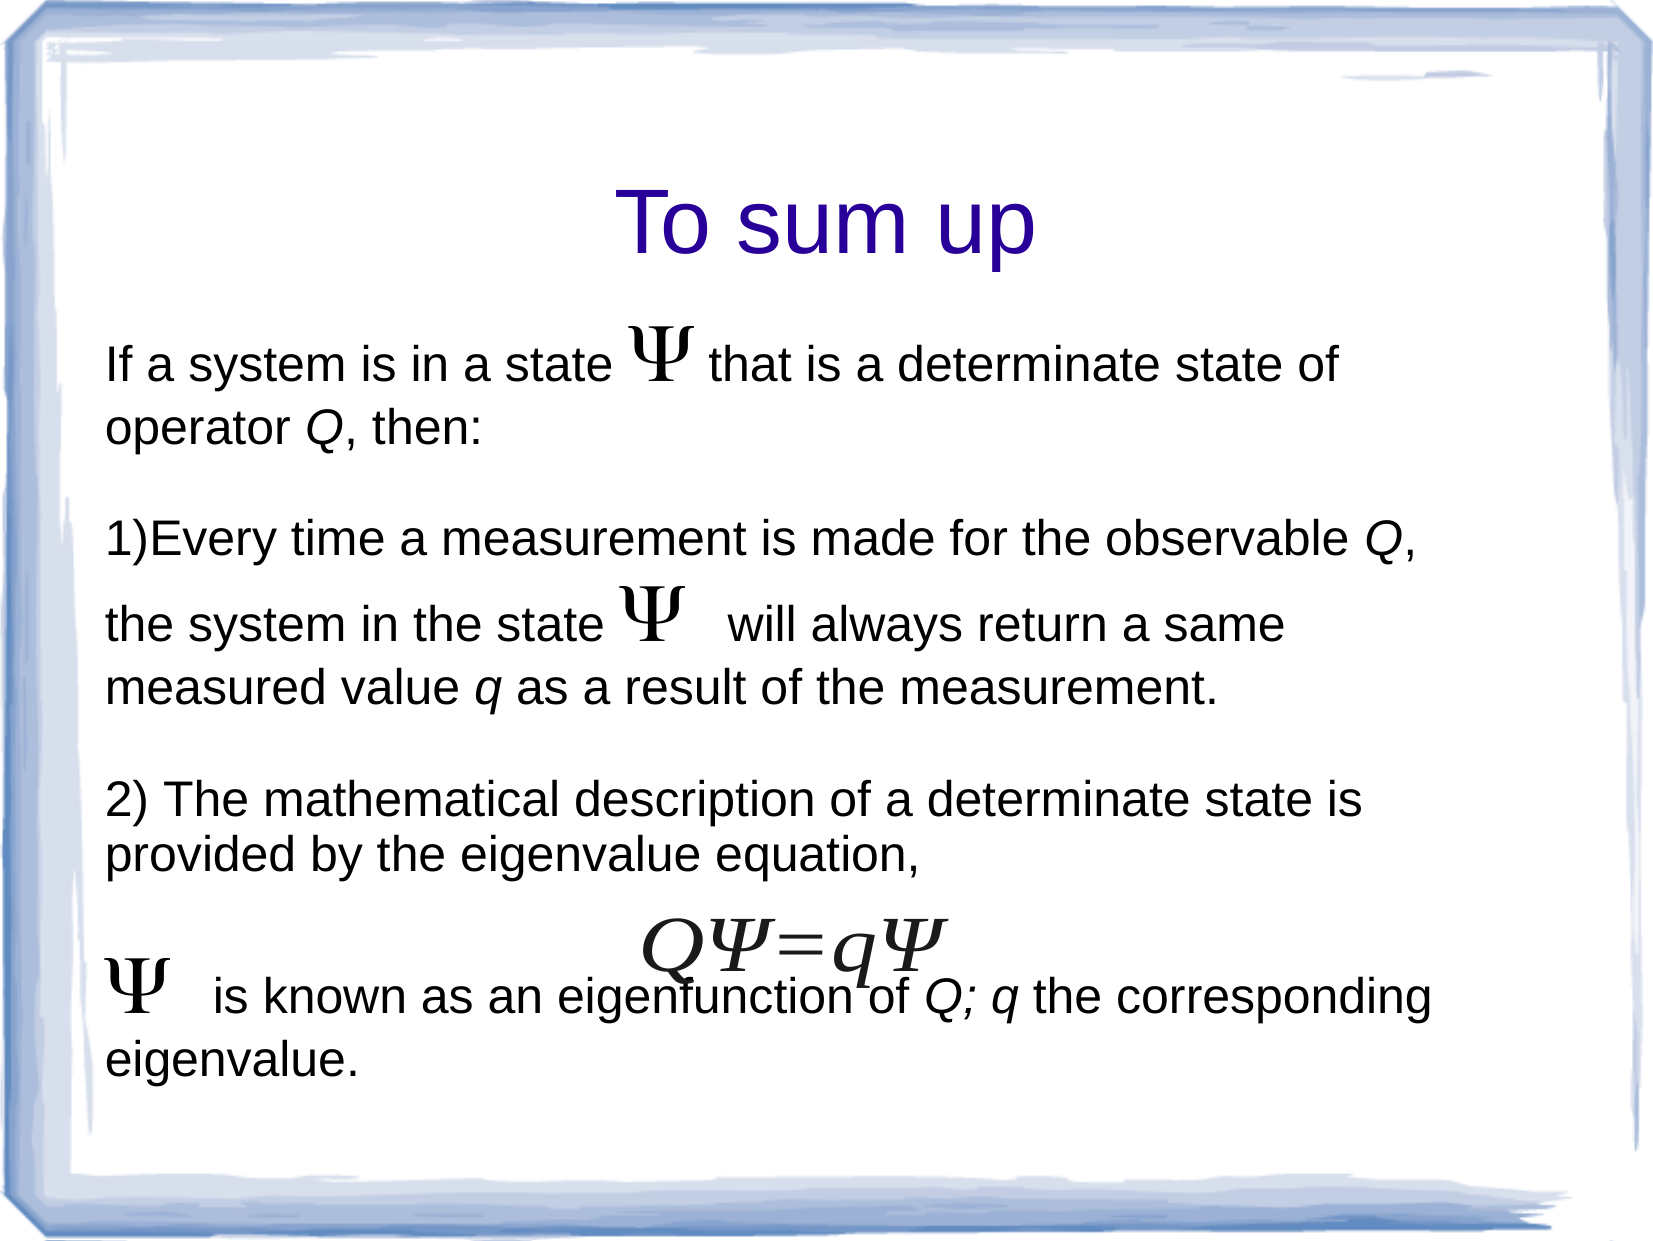

# To sum up
If a system is in a state Y that is a determinate state of operator Q, then:
Every time a measurement is made for the observable Q, the system in the state Y will always return a same measured value q as a result of the measurement.
2) The mathematical description of a determinate state is provided by the eigenvalue equation,
Y is known as an eigenfunction of Q; q the corresponding eigenvalue.